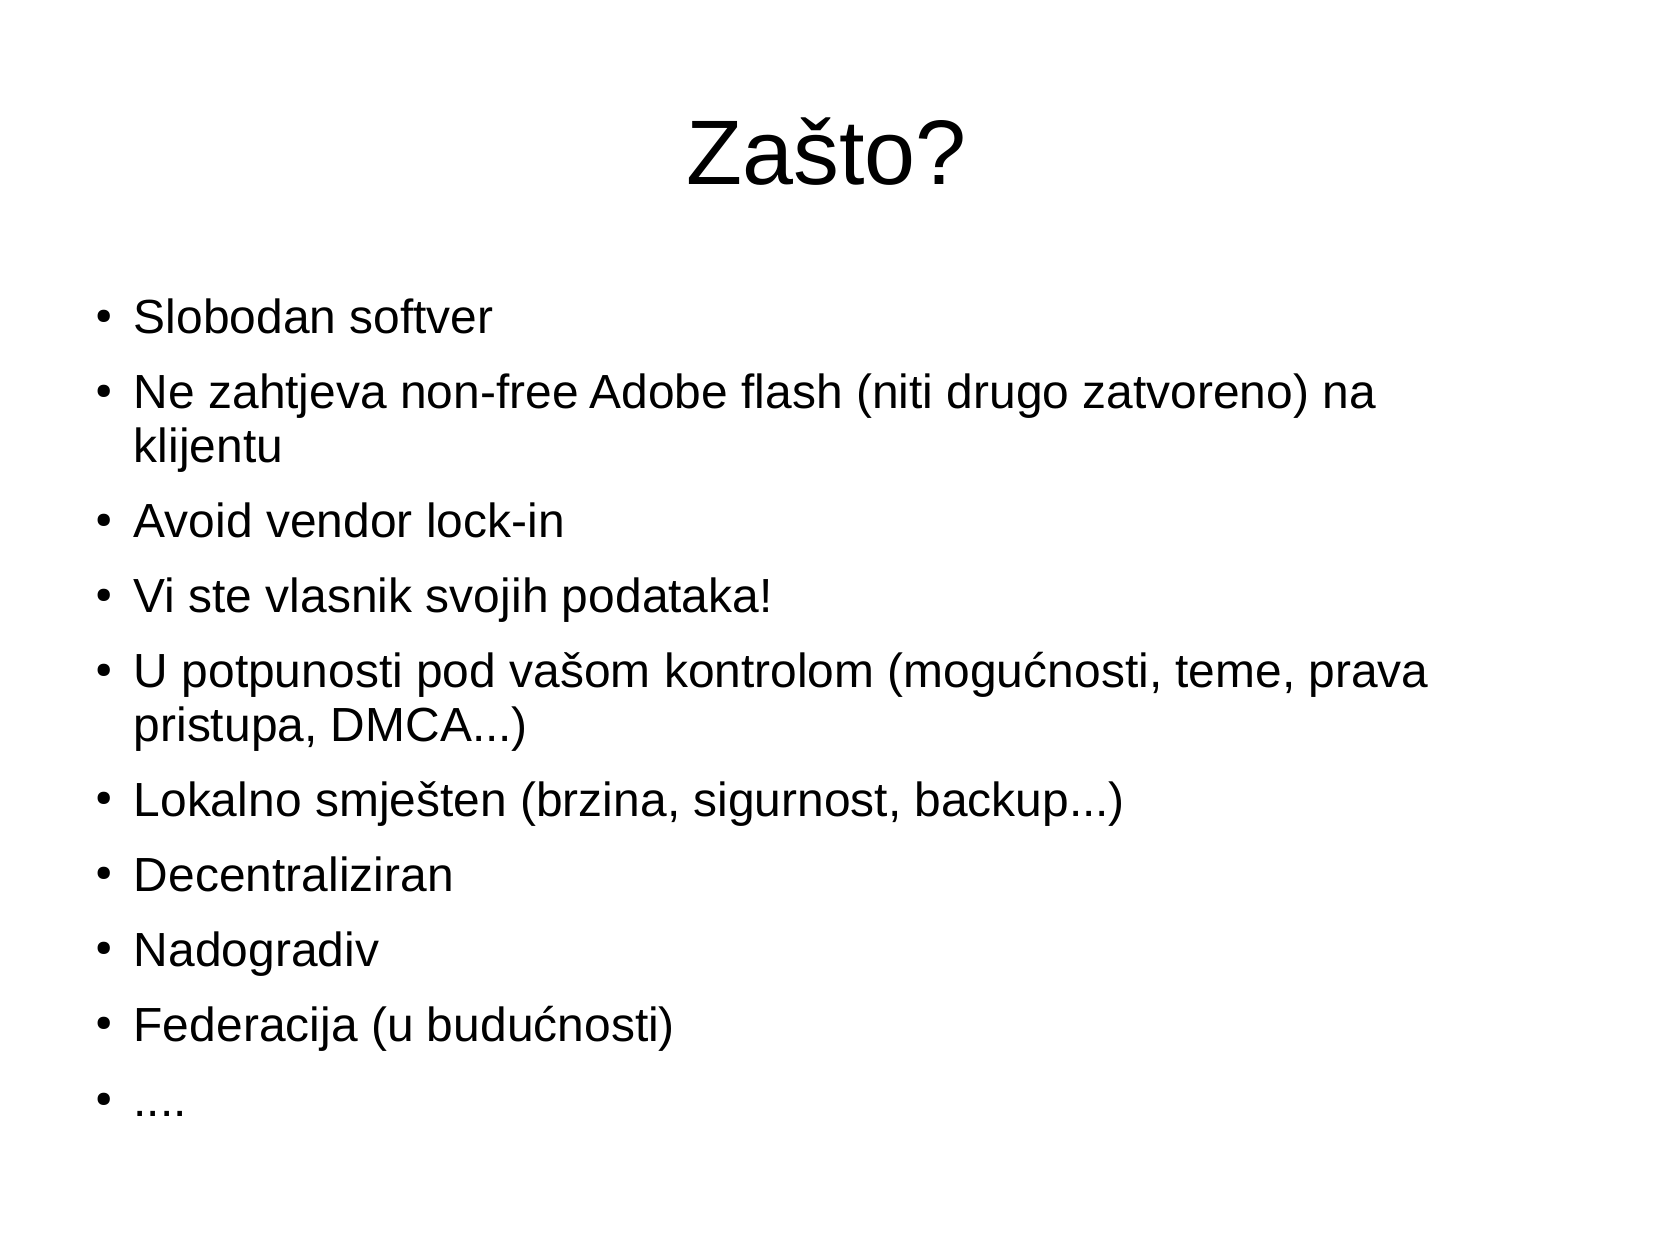

# Zašto?
Slobodan softver
Ne zahtjeva non-free Adobe flash (niti drugo zatvoreno) na klijentu
Avoid vendor lock-in
Vi ste vlasnik svojih podataka!
U potpunosti pod vašom kontrolom (mogućnosti, teme, prava pristupa, DMCA...)
Lokalno smješten (brzina, sigurnost, backup...)
Decentraliziran
Nadogradiv
Federacija (u budućnosti)
....